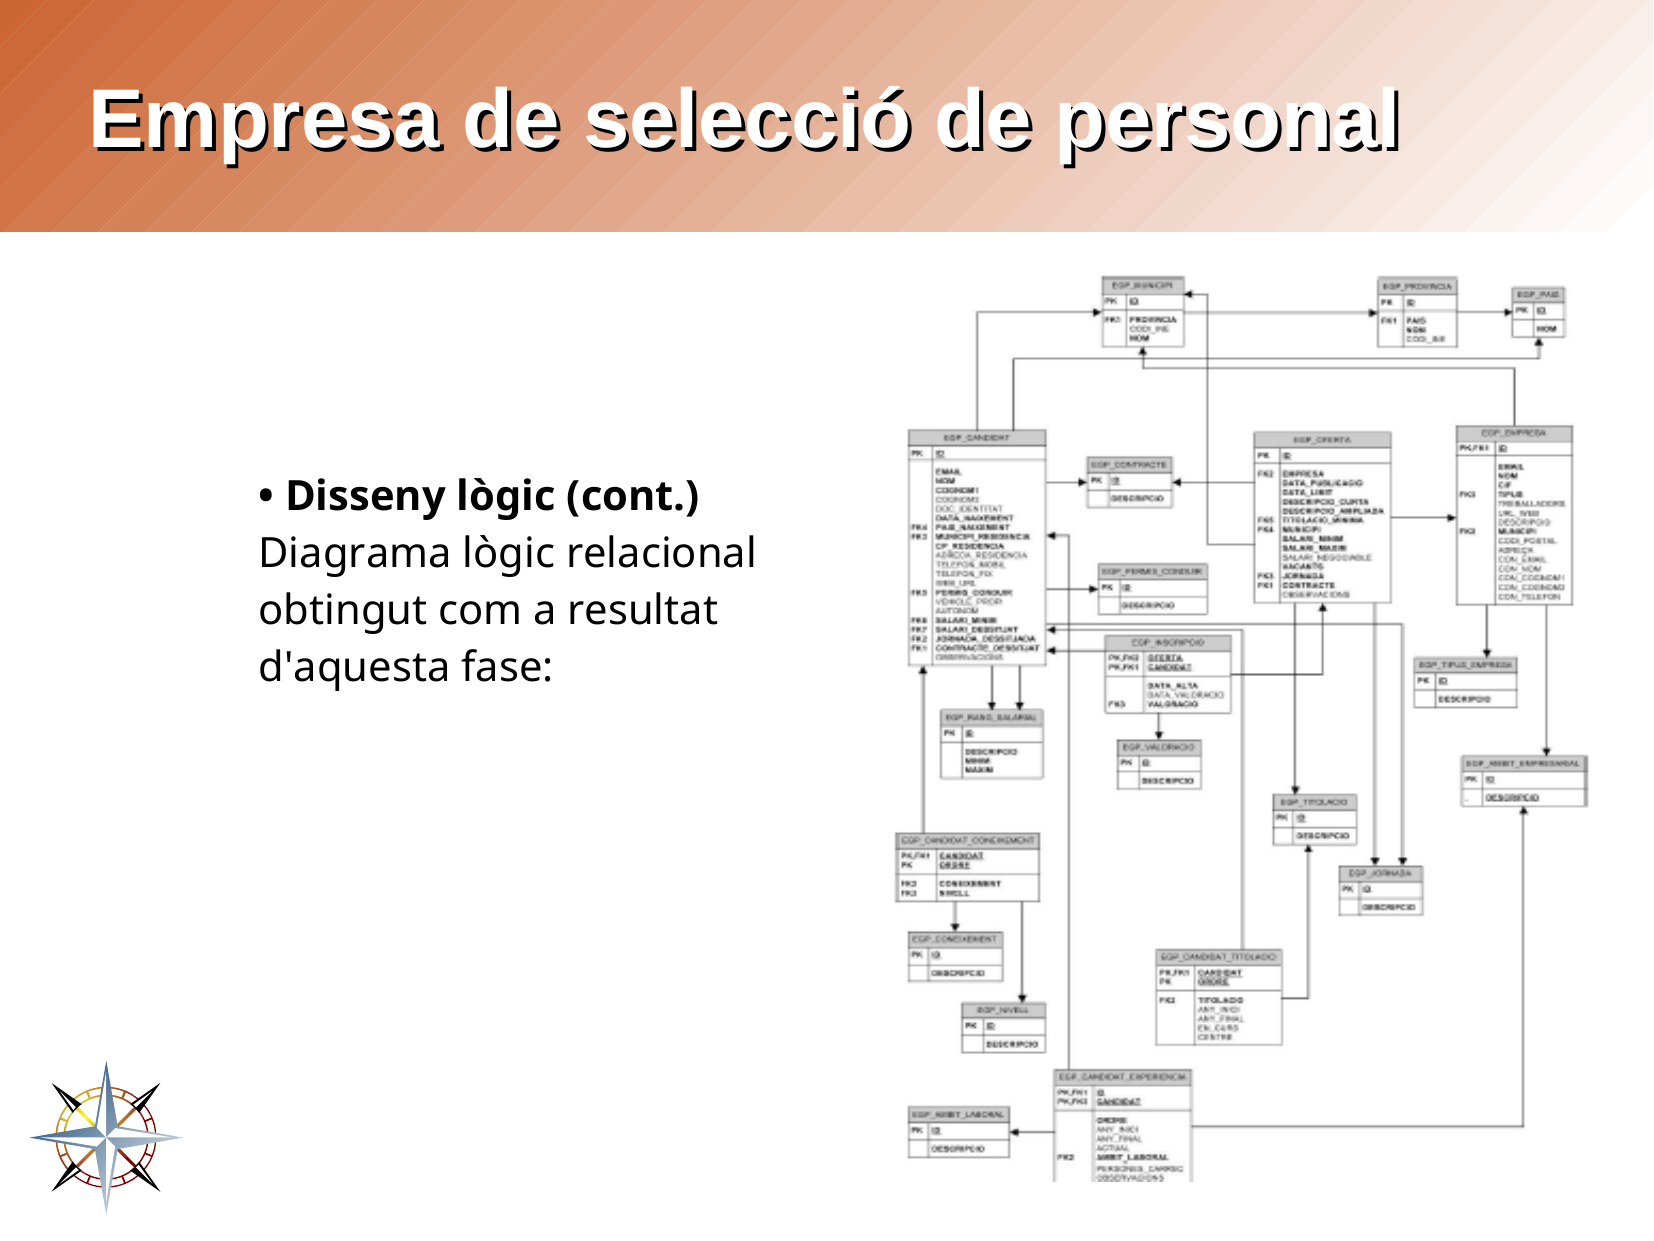

# Empresa de selecció de personal
• Disseny lògic (cont.)
Diagrama lògic relacional
obtingut com a resultat
d'aquesta fase: